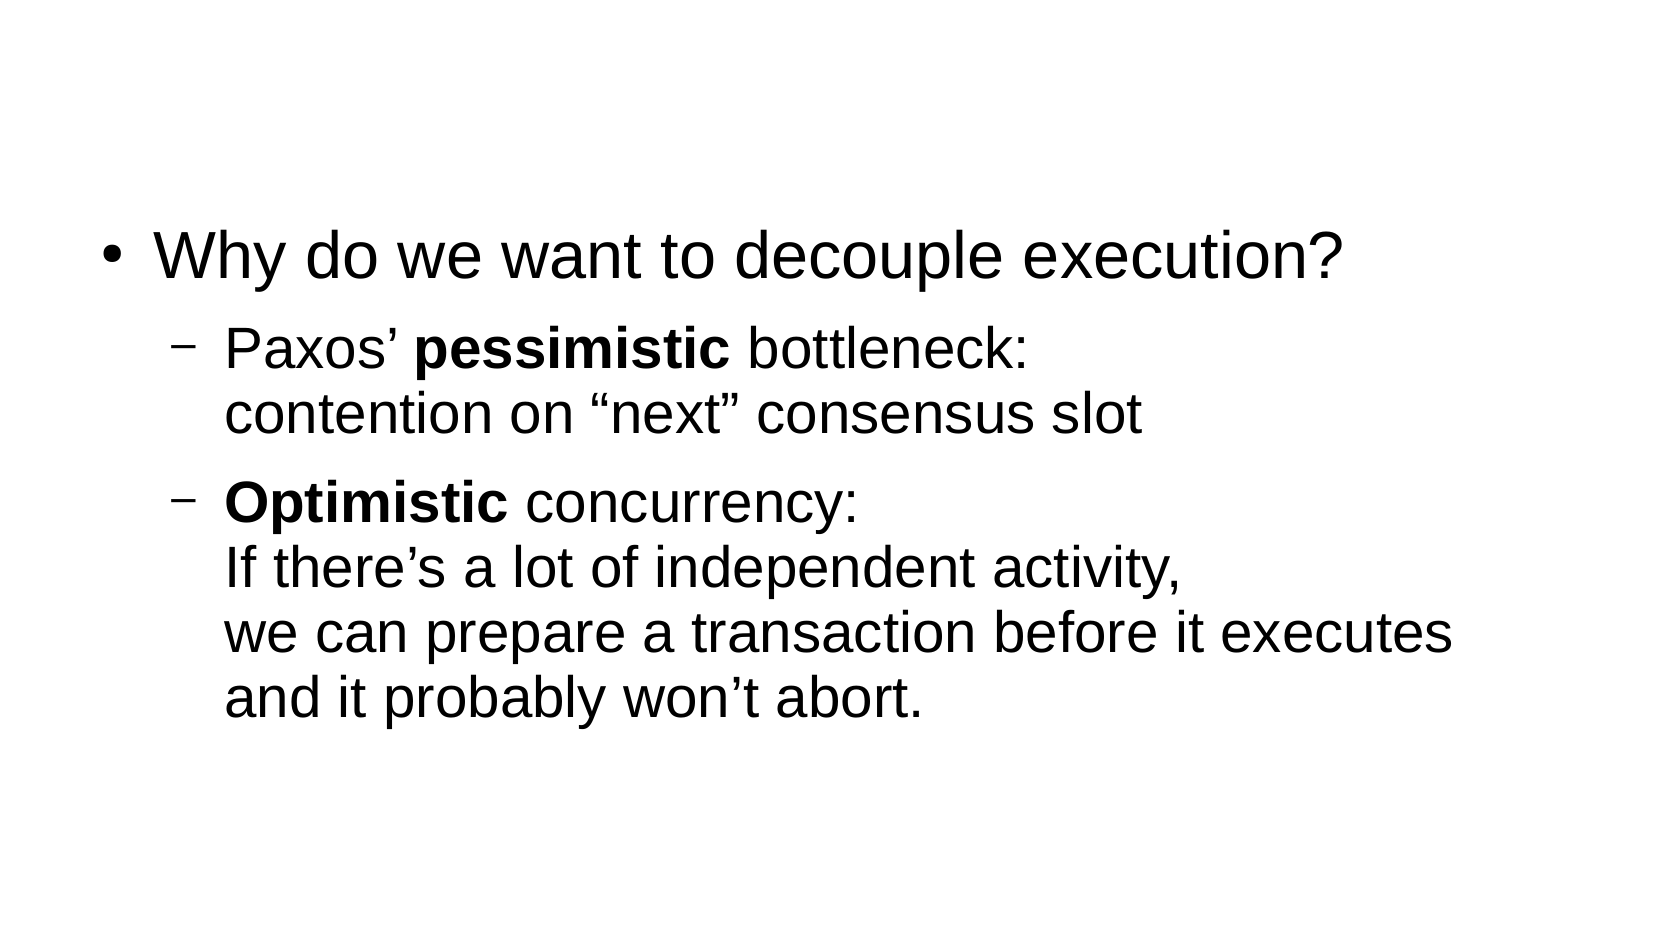

#
Why do we want to decouple execution?
Paxos’ pessimistic bottleneck:
contention on “next” consensus slot
Optimistic concurrency:
If there’s a lot of independent activity,
we can prepare a transaction before it executes
and it probably won’t abort.